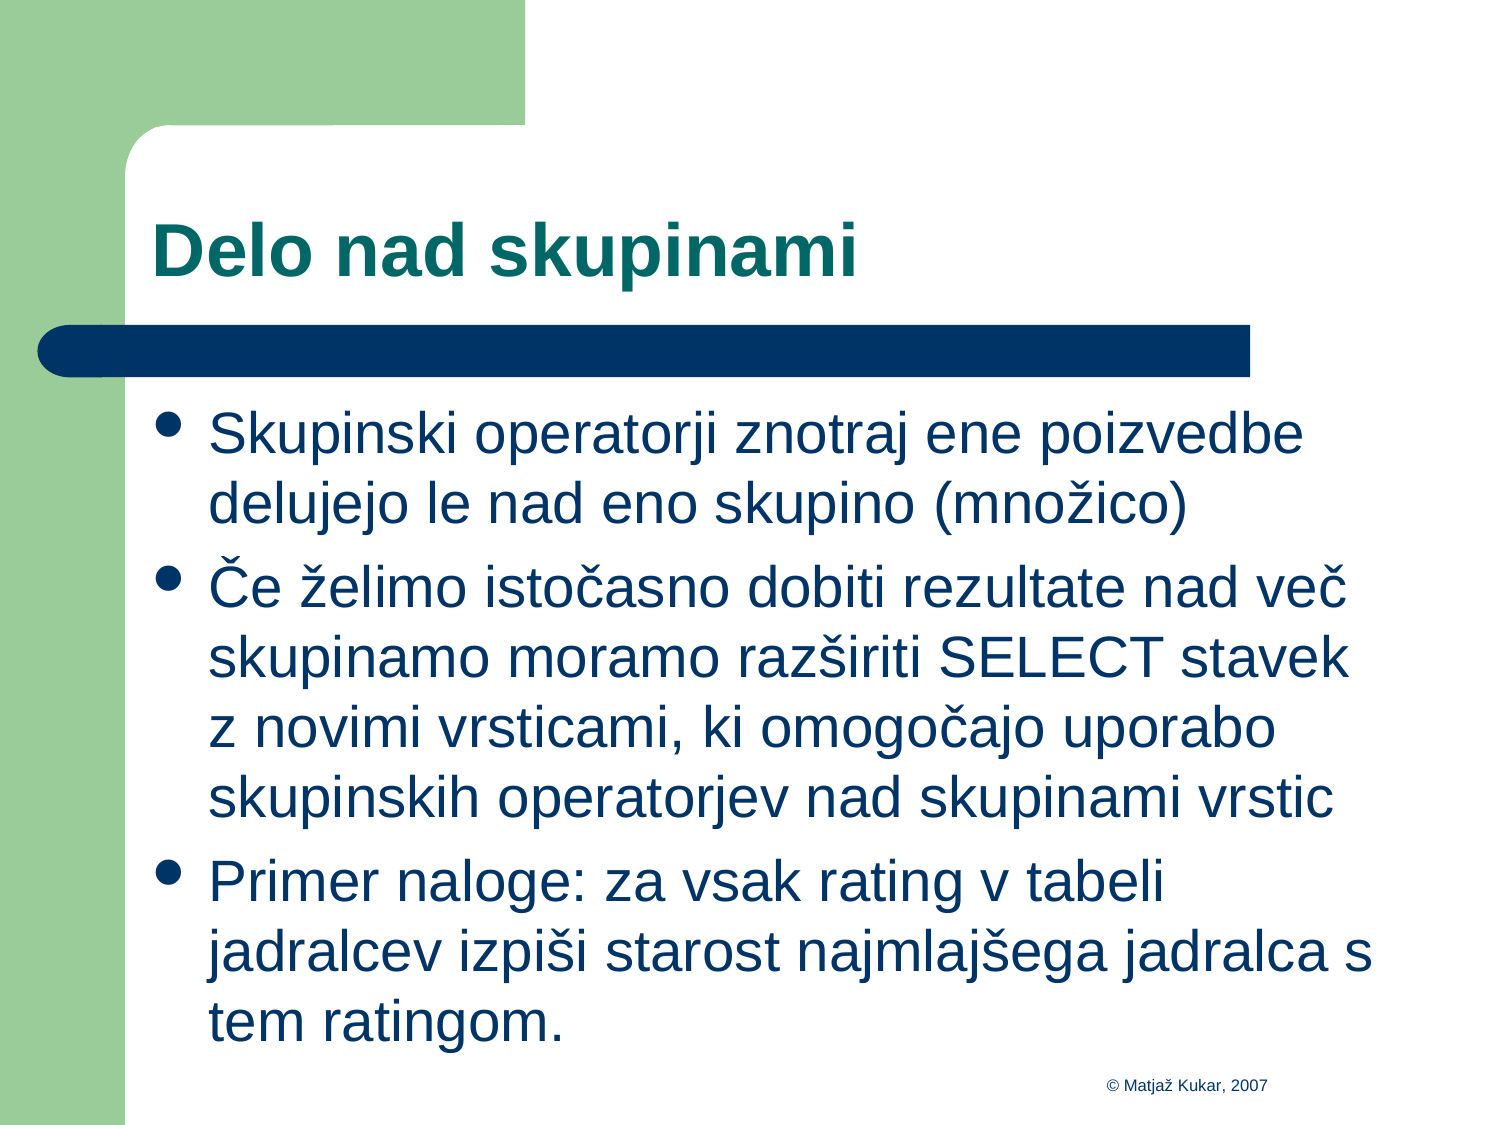

# Delo nad skupinami
Skupinski operatorji znotraj ene poizvedbe delujejo le nad eno skupino (množico)
Če želimo istočasno dobiti rezultate nad več skupinamo moramo razširiti SELECT stavek z novimi vrsticami, ki omogočajo uporabo skupinskih operatorjev nad skupinami vrstic
Primer naloge: za vsak rating v tabeli jadralcev izpiši starost najmlajšega jadralca s tem ratingom.
© Matjaž Kukar, 2007